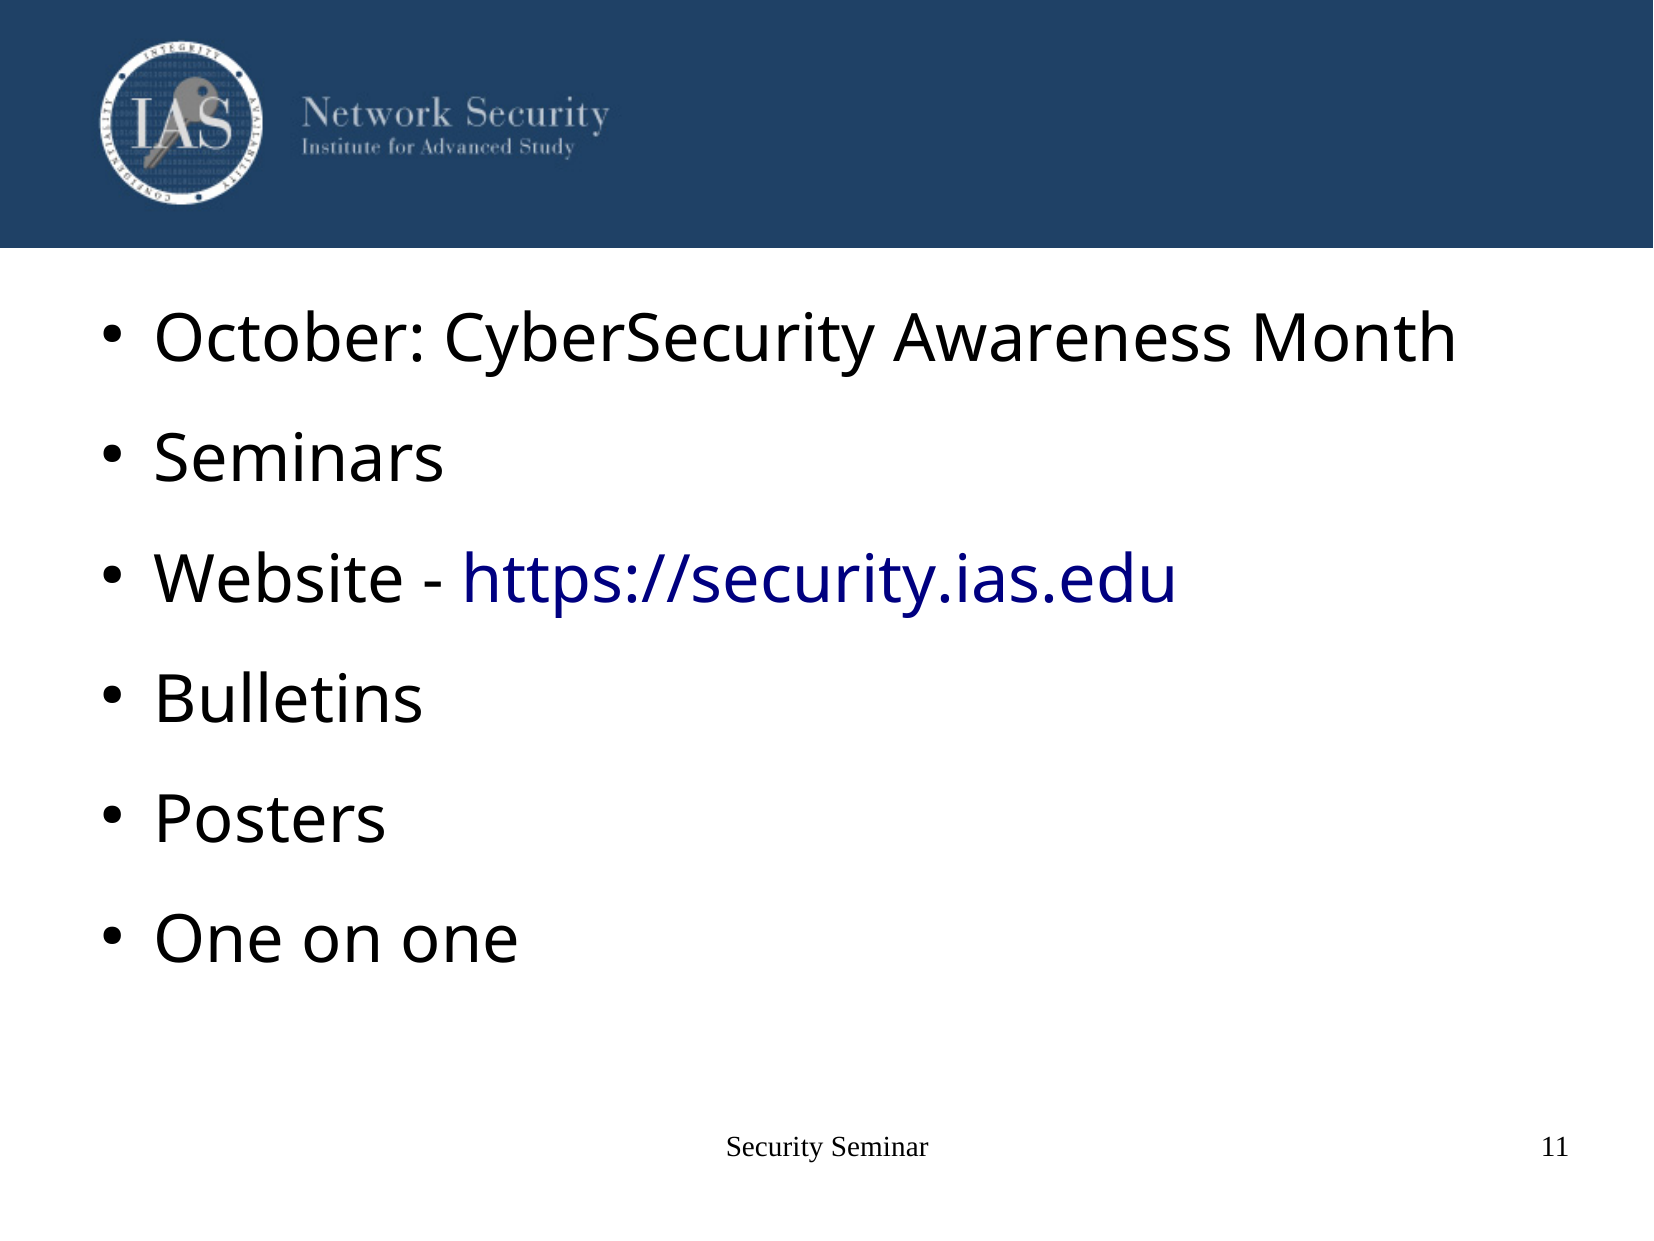

# October: CyberSecurity Awareness Month
Seminars
Website - https://security.ias.edu
Bulletins
Posters
One on one
Security Seminar
11